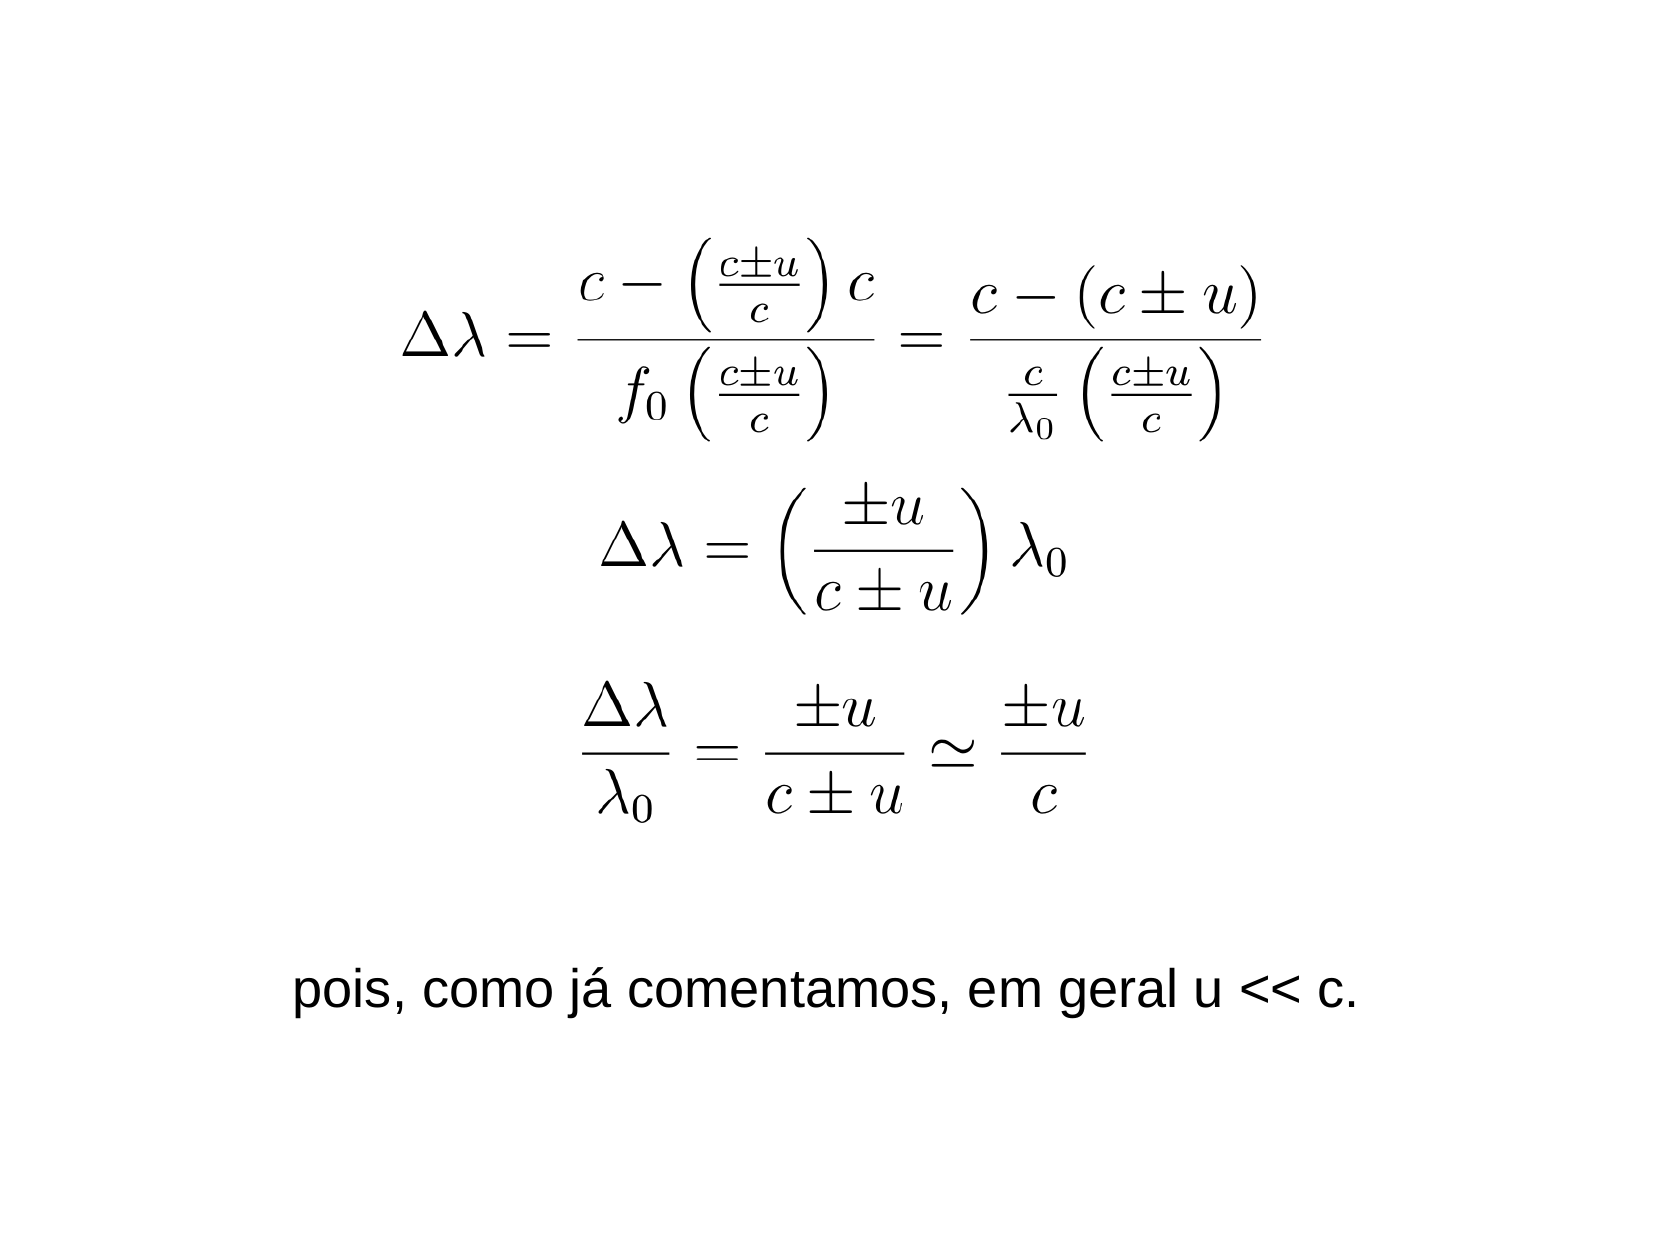

# pois, como já comentamos, em geral u << c.